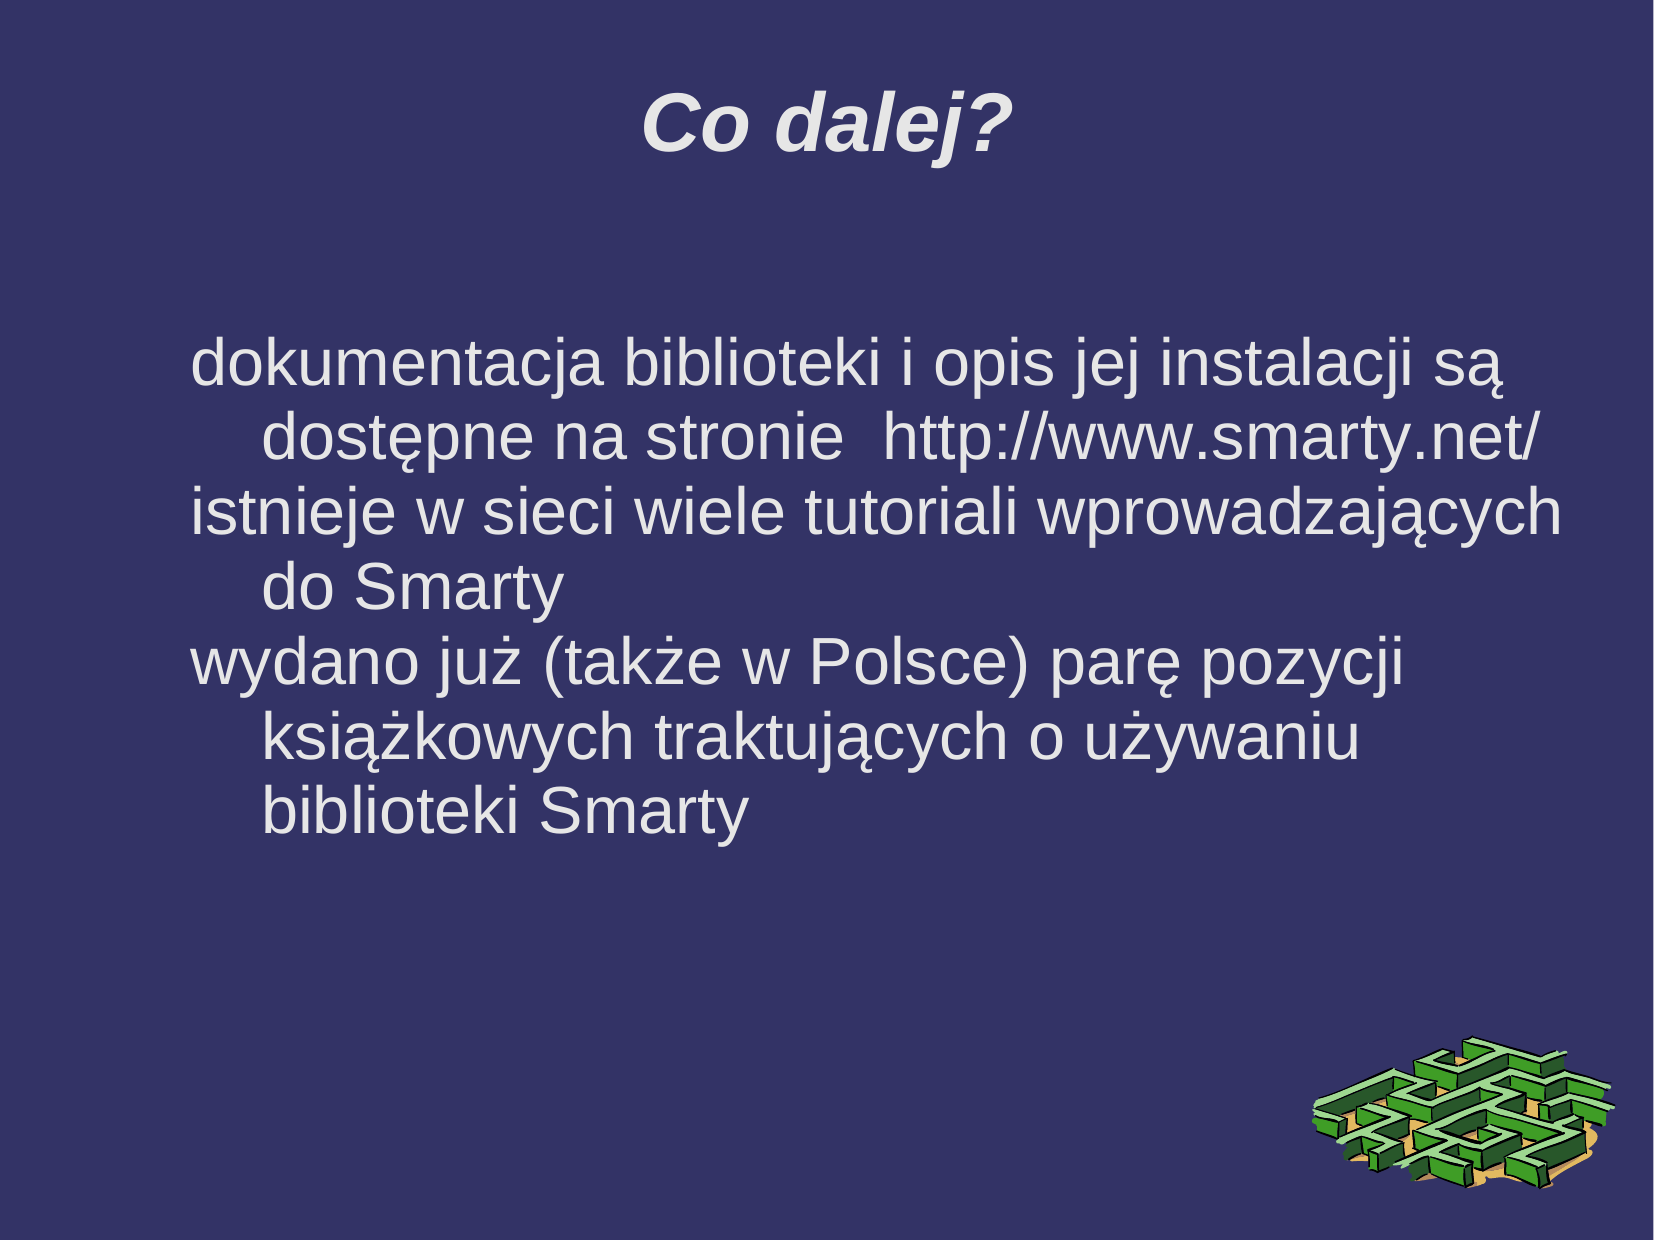

# Co dalej?
dokumentacja biblioteki i opis jej instalacji są dostępne na stronie http://www.smarty.net/
istnieje w sieci wiele tutoriali wprowadzających do Smarty
wydano już (także w Polsce) parę pozycji książkowych traktujących o używaniu biblioteki Smarty